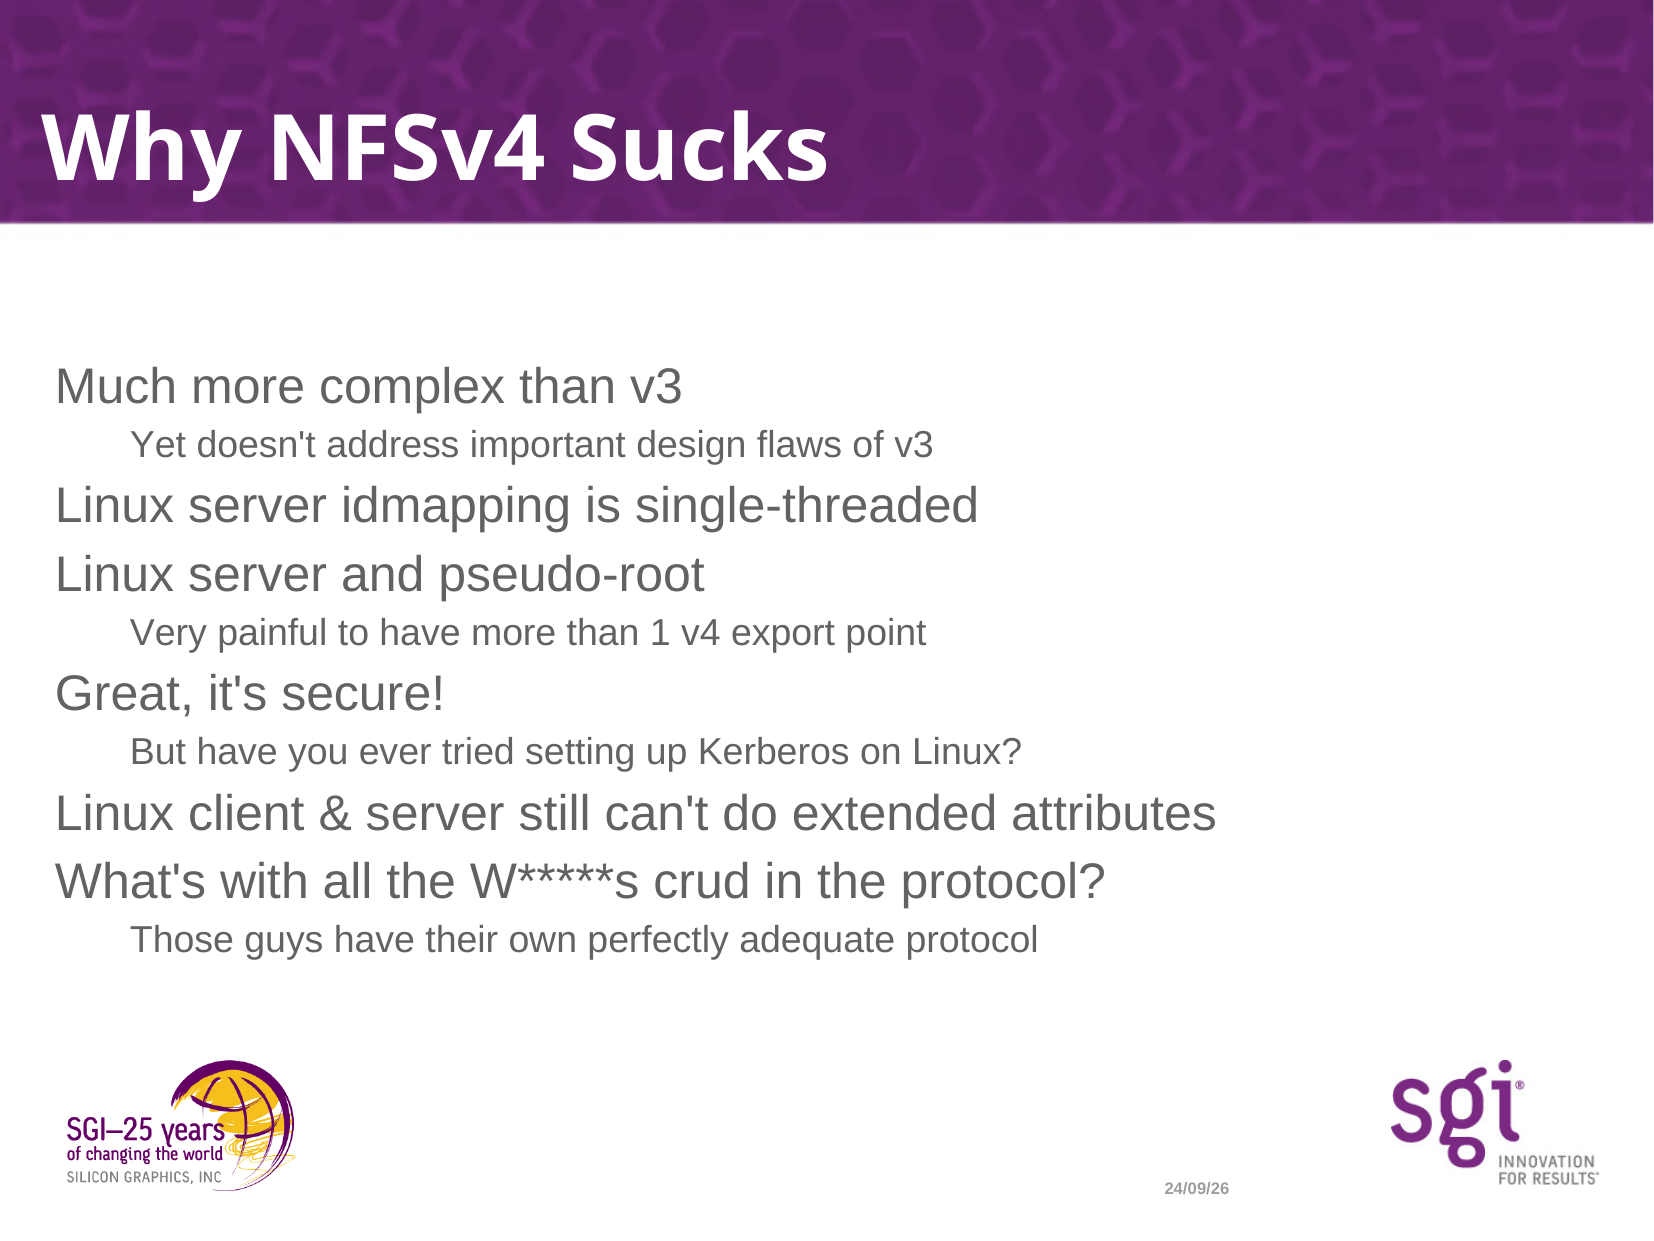

# Why NFSv4 Sucks
Much more complex than v3
Yet doesn't address important design flaws of v3
Linux server idmapping is single-threaded
Linux server and pseudo-root
Very painful to have more than 1 v4 export point
Great, it's secure!
But have you ever tried setting up Kerberos on Linux?
Linux client & server still can't do extended attributes
What's with all the W*****s crud in the protocol?
Those guys have their own perfectly adequate protocol